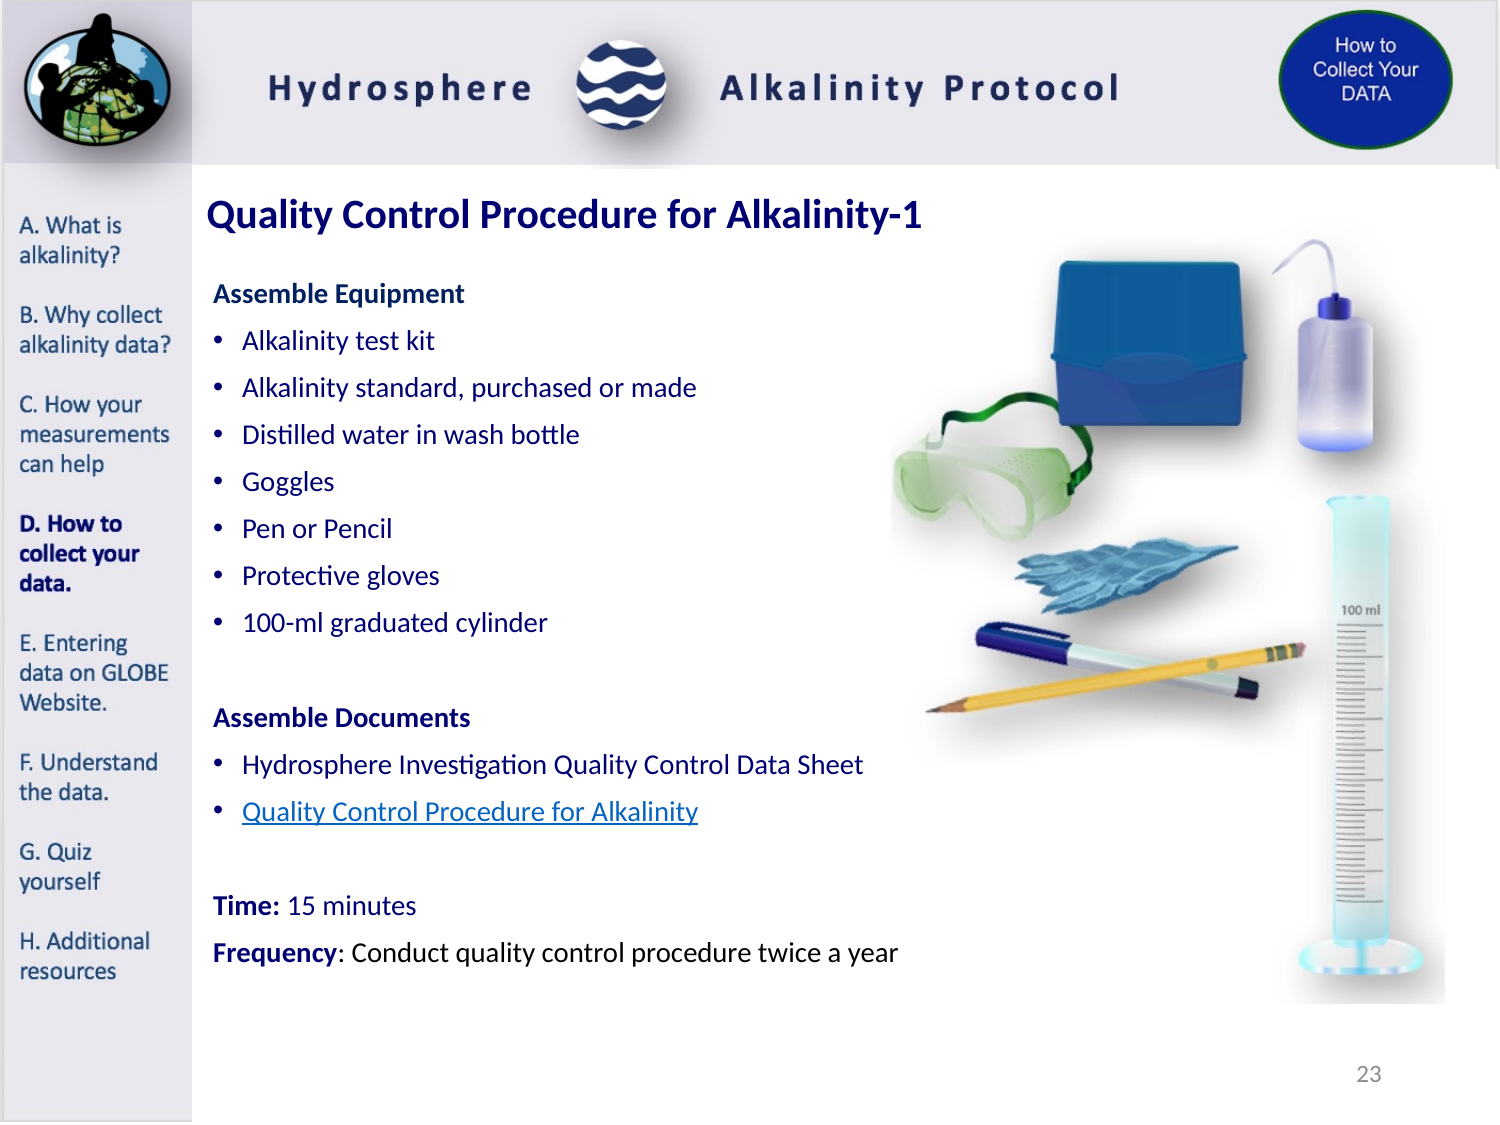

# Quality Control Procedure for Alkalinity-1
Assemble Equipment
Alkalinity test kit
Alkalinity standard, purchased or made
Distilled water in wash bottle
Goggles
Pen or Pencil
Protective gloves
100-ml graduated cylinder
Assemble Documents
Hydrosphere Investigation Quality Control Data Sheet
Quality Control Procedure for Alkalinity
Time: 15 minutes
Frequency: Conduct quality control procedure twice a year